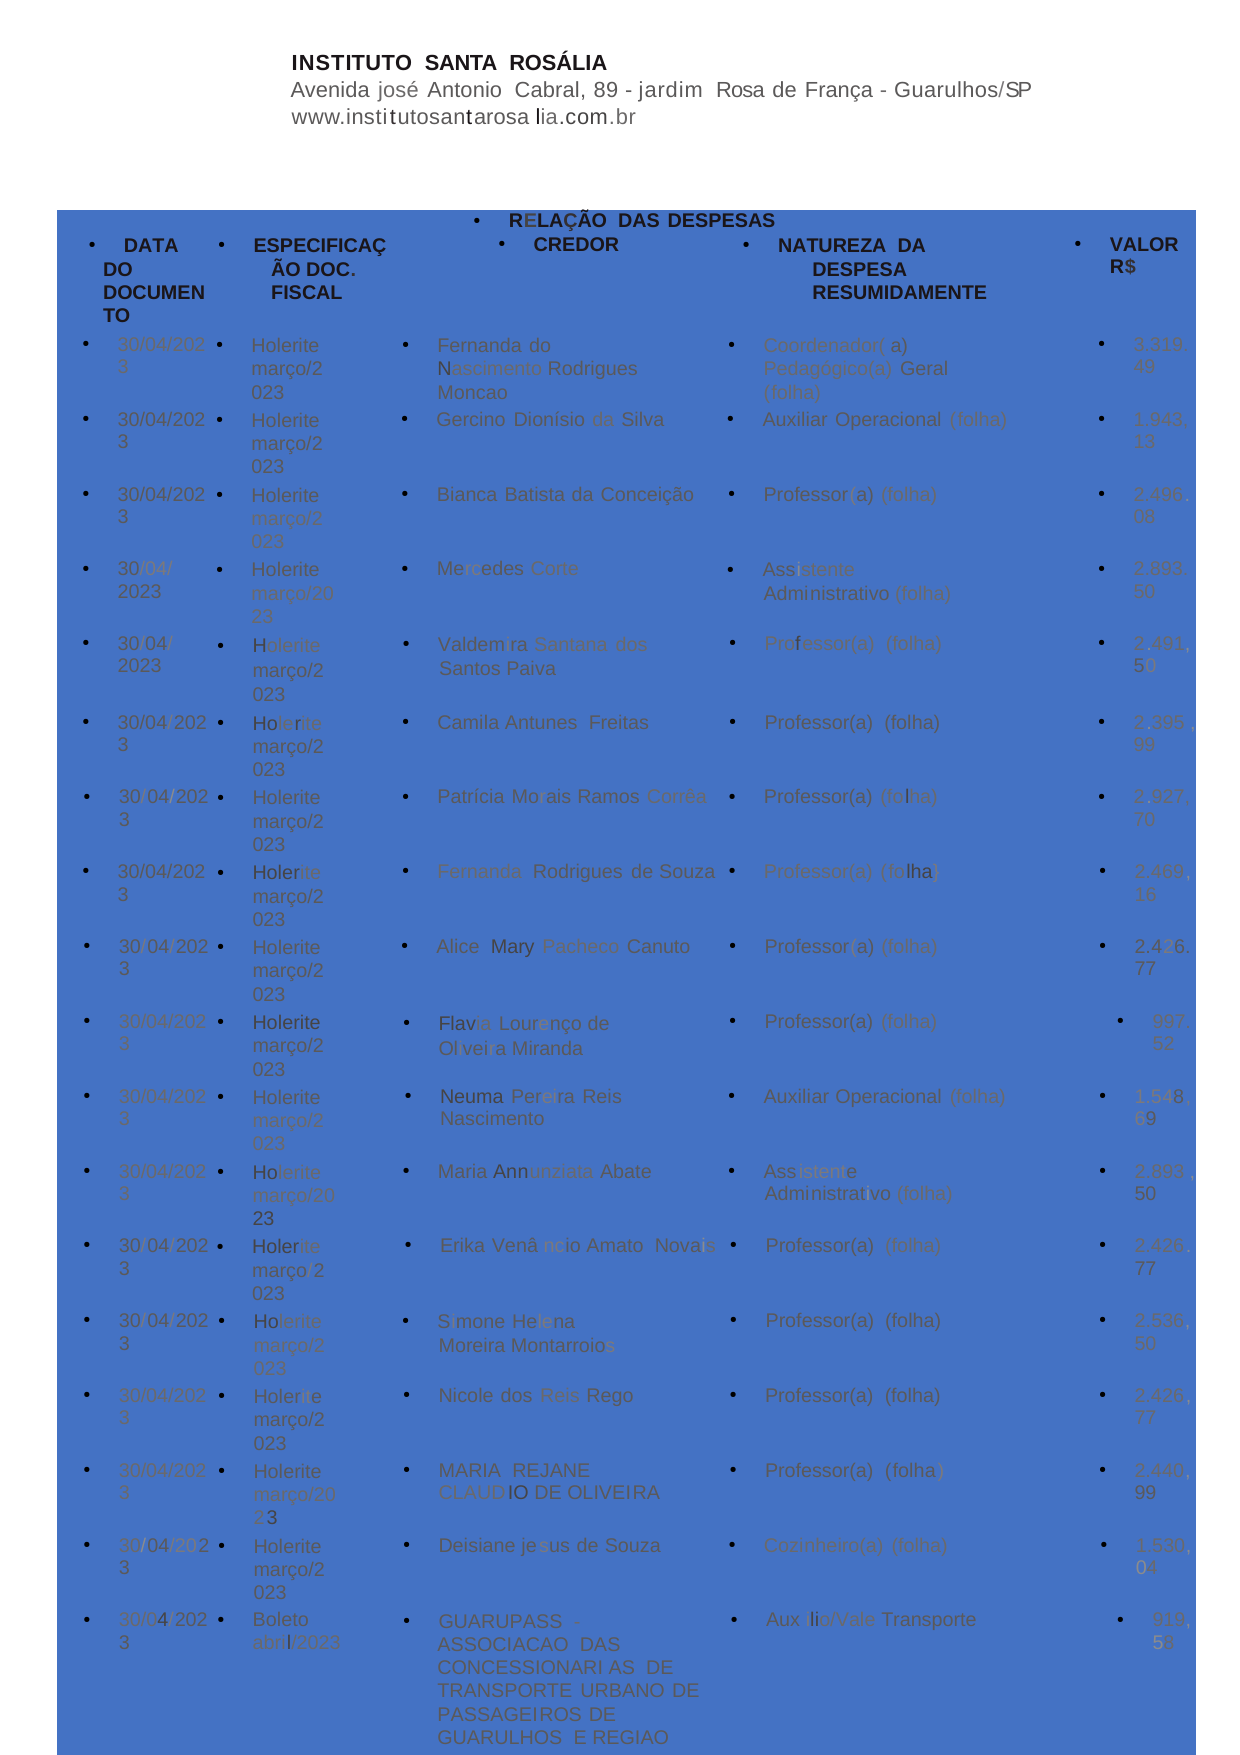

INSTITUTO SANTA ROSÁLIA
Avenida josé Antonio Cabral, 89 - jardim Rosa de França - Guarulhos/SP www.institutosantarosa lia.com.br
| RELAÇÃO DAS DESPESAS | | | | |
| --- | --- | --- | --- | --- |
| DATA DO DOCUMENTO | ESPECIFICAÇÃO DOC. FISCAL | CREDOR | NATUREZA DA DESPESA RESUMIDAMENTE | VALOR R$ |
| 30/04/2023 | Holerite março/2023 | Fernanda do Nascimento Rodrigues Moncao | Coordenador( a) Pedagógico(a) Geral (folha) | 3.319.49 |
| 30/04/2023 | Holerite março/2023 | Gercino Dionísio da Silva | Auxiliar Operacional (folha) | 1.943,13 |
| 30/04/2023 | Holerite março/2023 | Bianca Batista da Conceição | Professor(a) (folha) | 2.496.08 |
| 30/04/ 2023 | Holerite março/2023 | Mercedes Corte | Assistente Administrativo (folha) | 2.893.50 |
| 30/04/ 2023 | Holerite março/2023 | Valdemira Santana dos Santos Paiva | Professor(a) (folha) | 2.491,50 |
| 30/04/2023 | Holerite março/2023 | Camila Antunes Freitas | Professor(a) (folha) | 2.395 ,99 |
| 30/04/2023 | Holerite março/2023 | Patrícia Morais Ramos Corrêa | Professor(a) (folha) | 2.927,70 |
| 30/04/2023 | Holerite março/2023 | Fernanda Rodrigues de Souza | Professor(a) (folha} | 2.469,16 |
| 30/04/2023 | Holerite março/2023 | Alice Mary Pacheco Canuto | Professor(a) (folha) | 2.426.77 |
| 30/04/2023 | Holerite março/2023 | Flavia Lourenço de Oliveira Miranda | Professor(a) (folha) | 997.52 |
| 30/04/2023 | Holerite março/2023 | Neuma Pereira Reis Nascimento | Auxiliar Operacional (folha) | 1.548,69 |
| 30/04/2023 | Holerite março/2023 | Maria Annunziata Abate | Assistente Administrativo (folha) | 2.893 ,50 |
| 30/04/2023 | Holerite março/2023 | Erika Venâ ncio Amato Novais | Professor(a) (folha) | 2.426.77 |
| 30/04/2023 | Holerite março/2023 | Simone Helena Moreira Montarroios | Professor(a) (folha) | 2.536,50 |
| 30/04/2023 | Holerite março/2023 | Nicole dos Reis Rego | Professor(a) (folha) | 2.426,77 |
| 30/04/2023 | Holerite março/2023 | MARIA REJANE CLAUDIO DE OLIVEIRA | Professor(a) (folha) | 2.440,99 |
| 30/04/2023 | Holerite março/2023 | Deisiane jesus de Souza | Cozinheiro(a) (folha) | 1.530,04 |
| 30/04/2023 | Boleto abril/2023 | GUARUPASS - ASSOCIACAO DAS CONCESSIONARI AS DE TRANSPORTE URBANO DE PASSAGEIROS DE GUARULHOS E REGIAO | Aux ilio/Vale Transporte | 919,58 |
| 30/04/2023 | Boleto março/2023 | SINDBENEFICENTE | Contribuição Sindical | 270 ,00 |
| 30/04/2023 | Guia Fgts março/2023 | CA IXA ECONOMICA FEDERAL - FGTS | FGTS - Fundo de Garantia | 5 .164,15 |
| 30/04/2023 | Darf março/2023 | Secretaria da Receita Federal | INSS Patronal e Empregados | 3.038,69 |